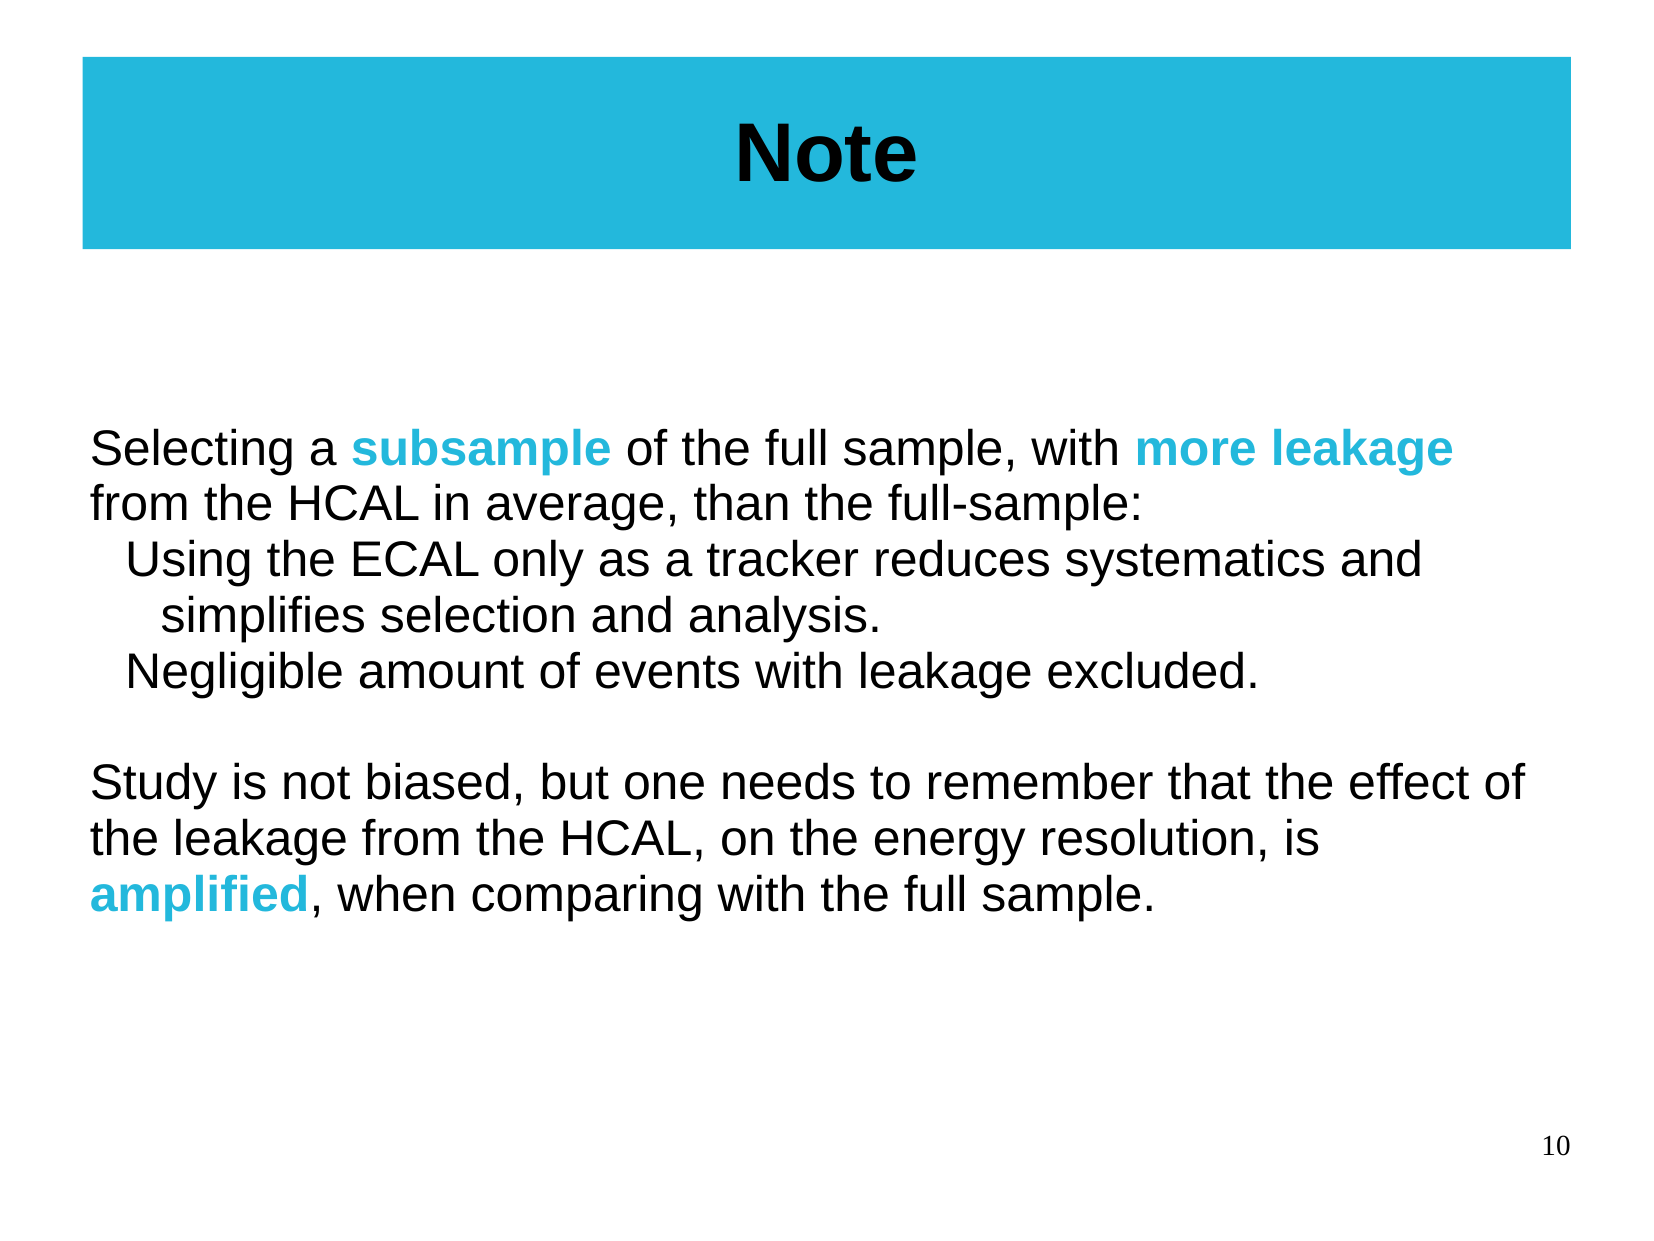

# Note
Selecting a subsample of the full sample, with more leakage from the HCAL in average, than the full-sample:
Using the ECAL only as a tracker reduces systematics and simplifies selection and analysis.
Negligible amount of events with leakage excluded.
Study is not biased, but one needs to remember that the effect of the leakage from the HCAL, on the energy resolution, is amplified, when comparing with the full sample.
10